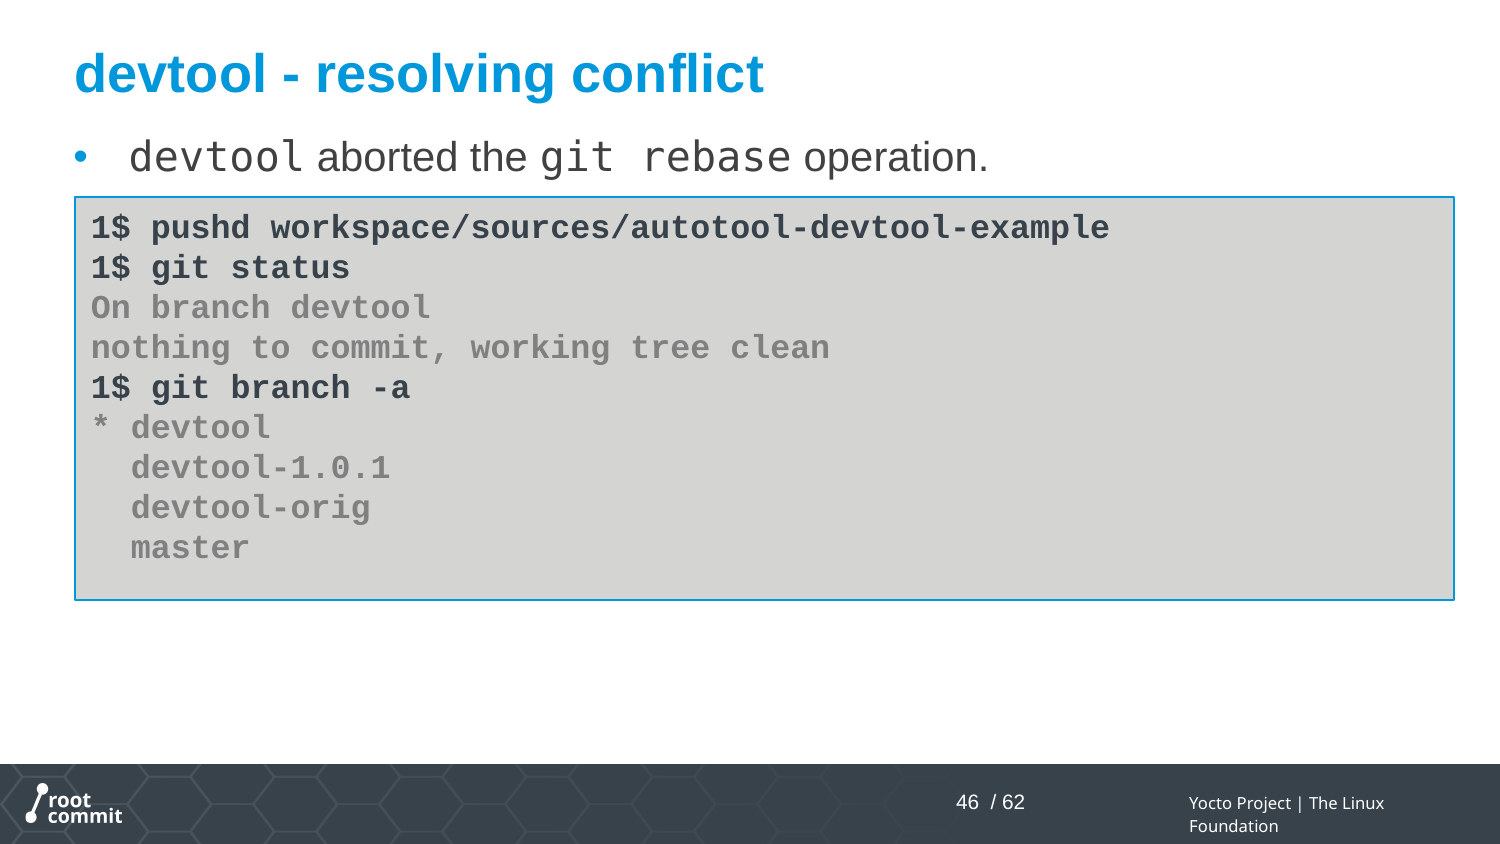

devtool - resolving conflict
devtool aborted the git rebase operation.
1$ pushd workspace/sources/autotool-devtool-example
1$ git status
On branch devtool
nothing to commit, working tree clean
1$ git branch -a
* devtool
 devtool-1.0.1
 devtool-orig
 master